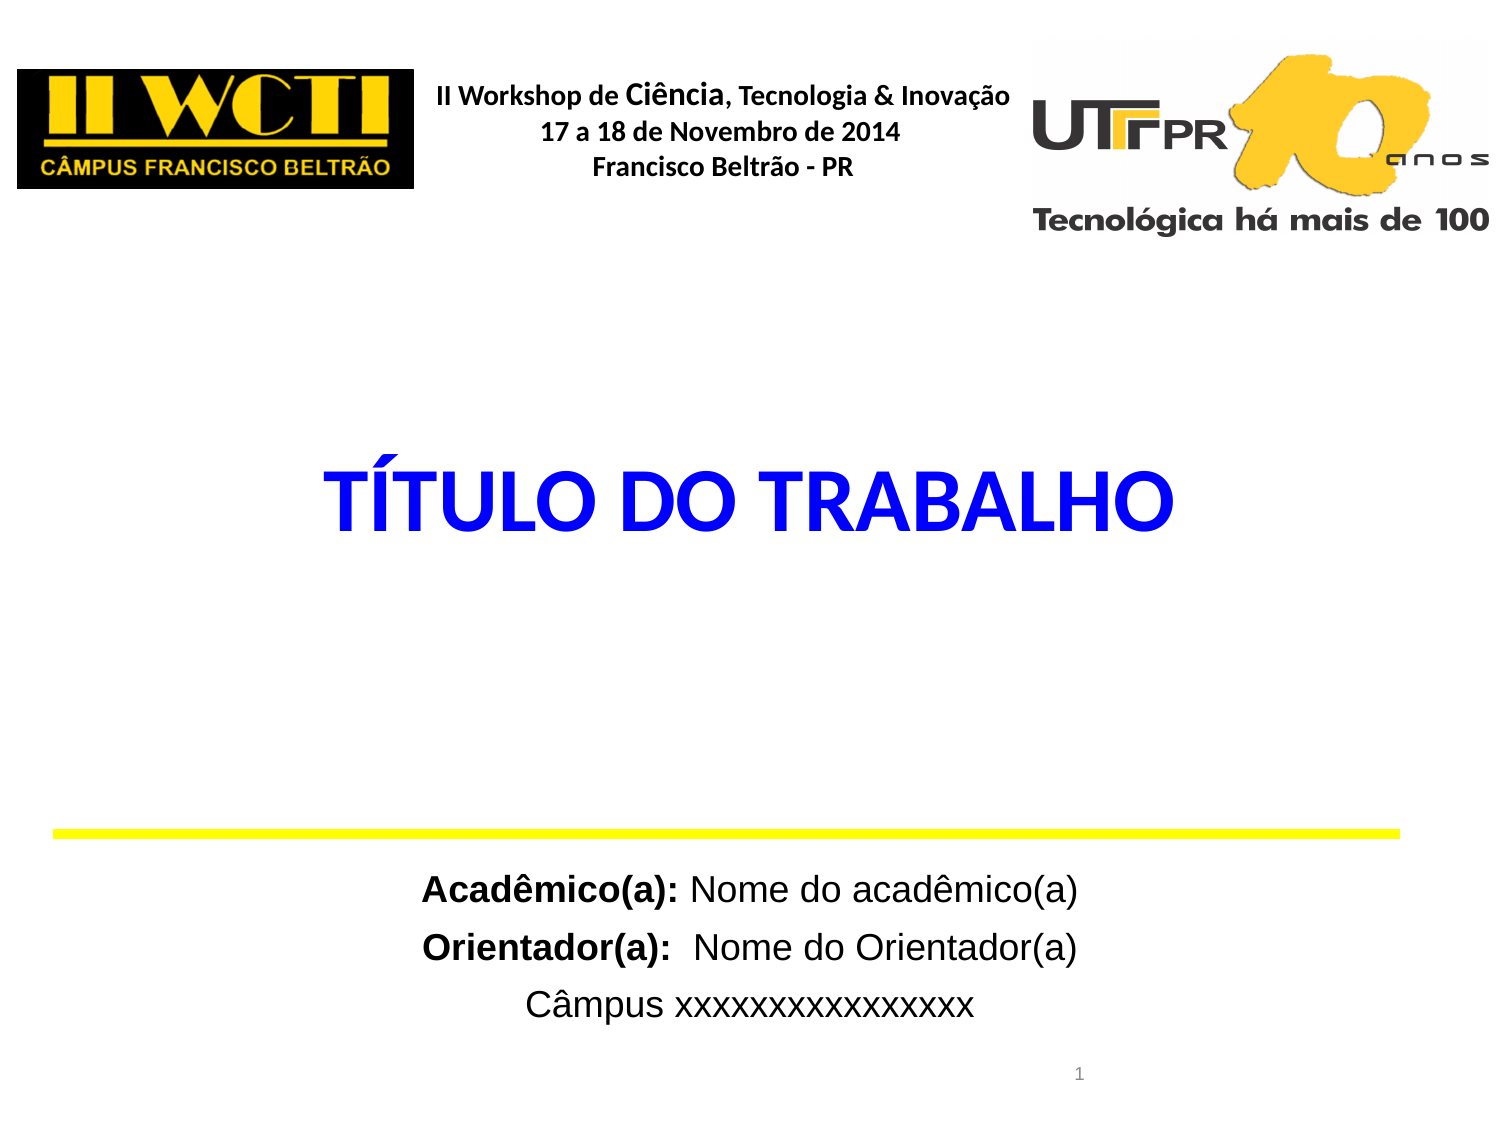

II Workshop de Ciência, Tecnologia & Inovação
17 a 18 de Novembro de 2014
Francisco Beltrão - PR
TÍTULO DO TRABALHO
Acadêmico(a): Nome do acadêmico(a)
Orientador(a): Nome do Orientador(a)
Câmpus xxxxxxxxxxxxxxxx